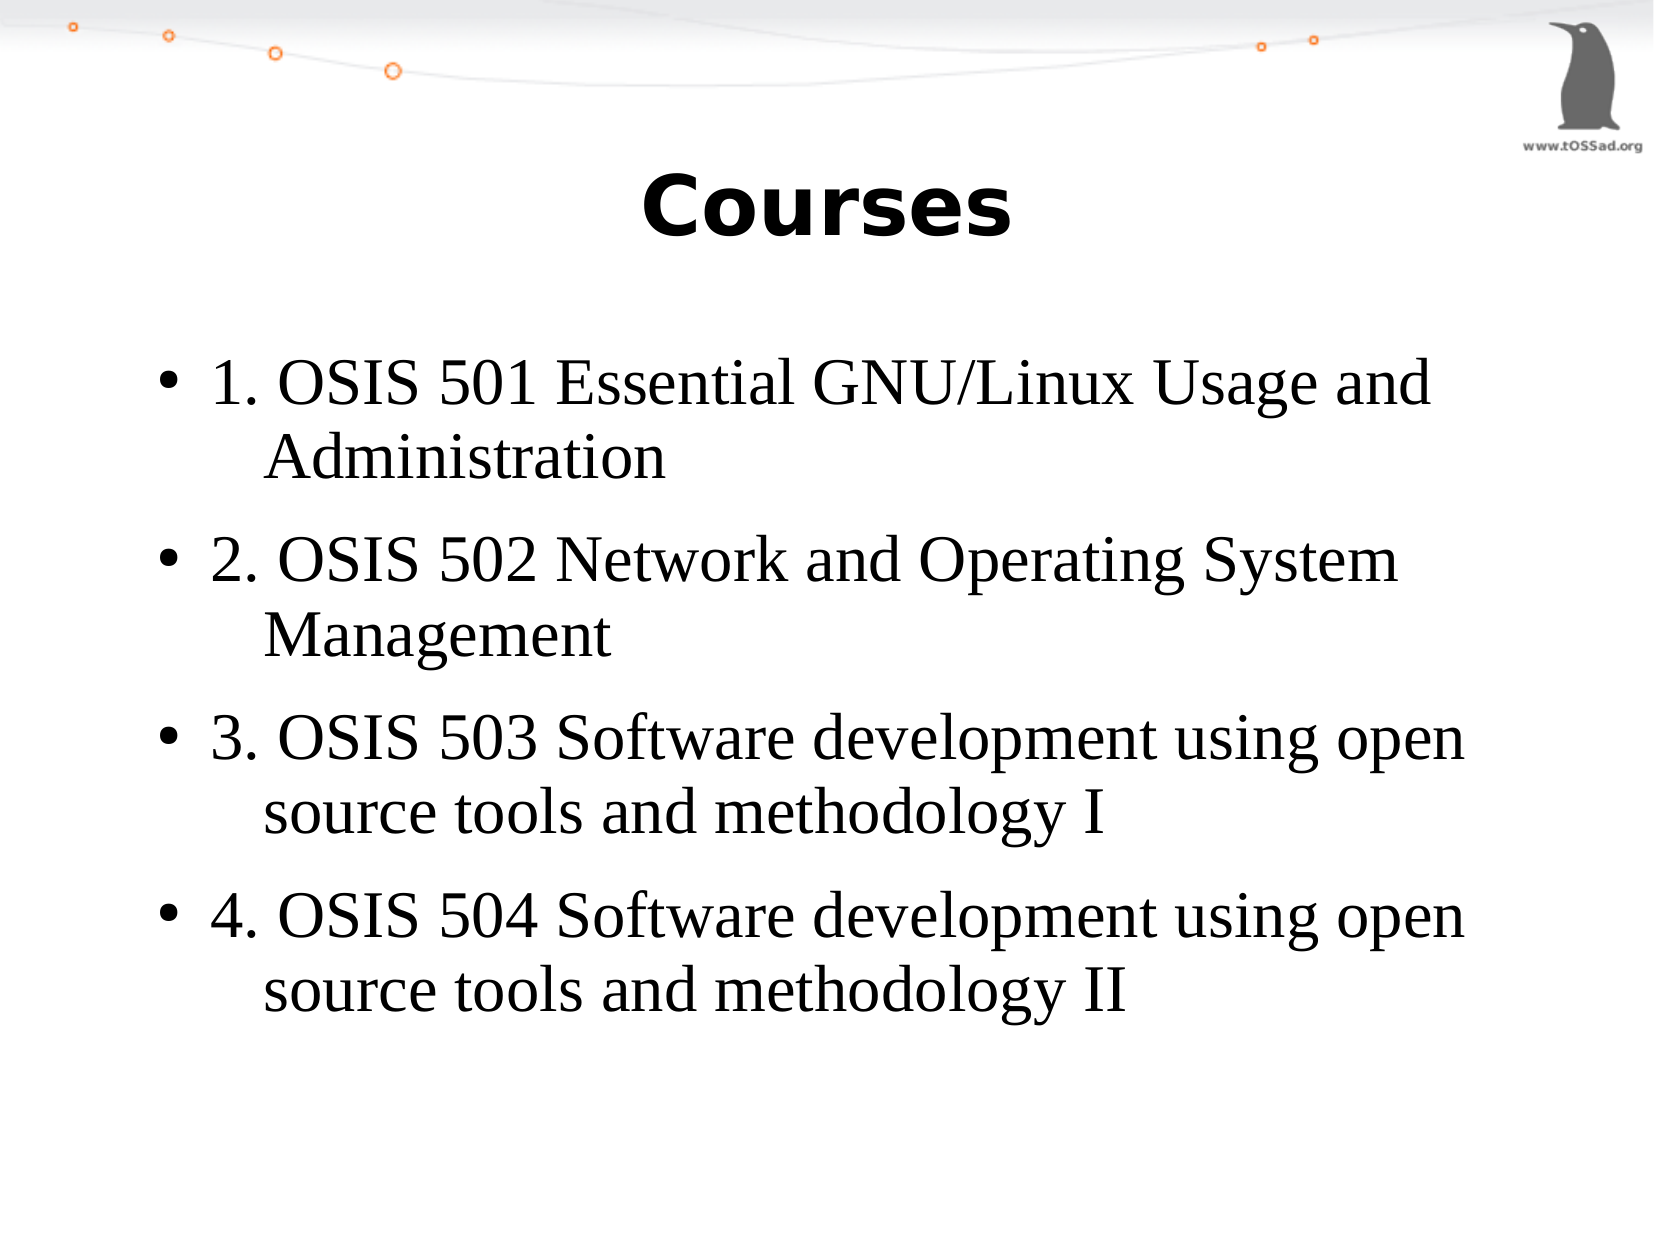

# Courses
1. OSIS 501 Essential GNU/Linux Usage and Administration
2. OSIS 502 Network and Operating System Management
3. OSIS 503 Software development using open source tools and methodology I
4. OSIS 504 Software development using open source tools and methodology II